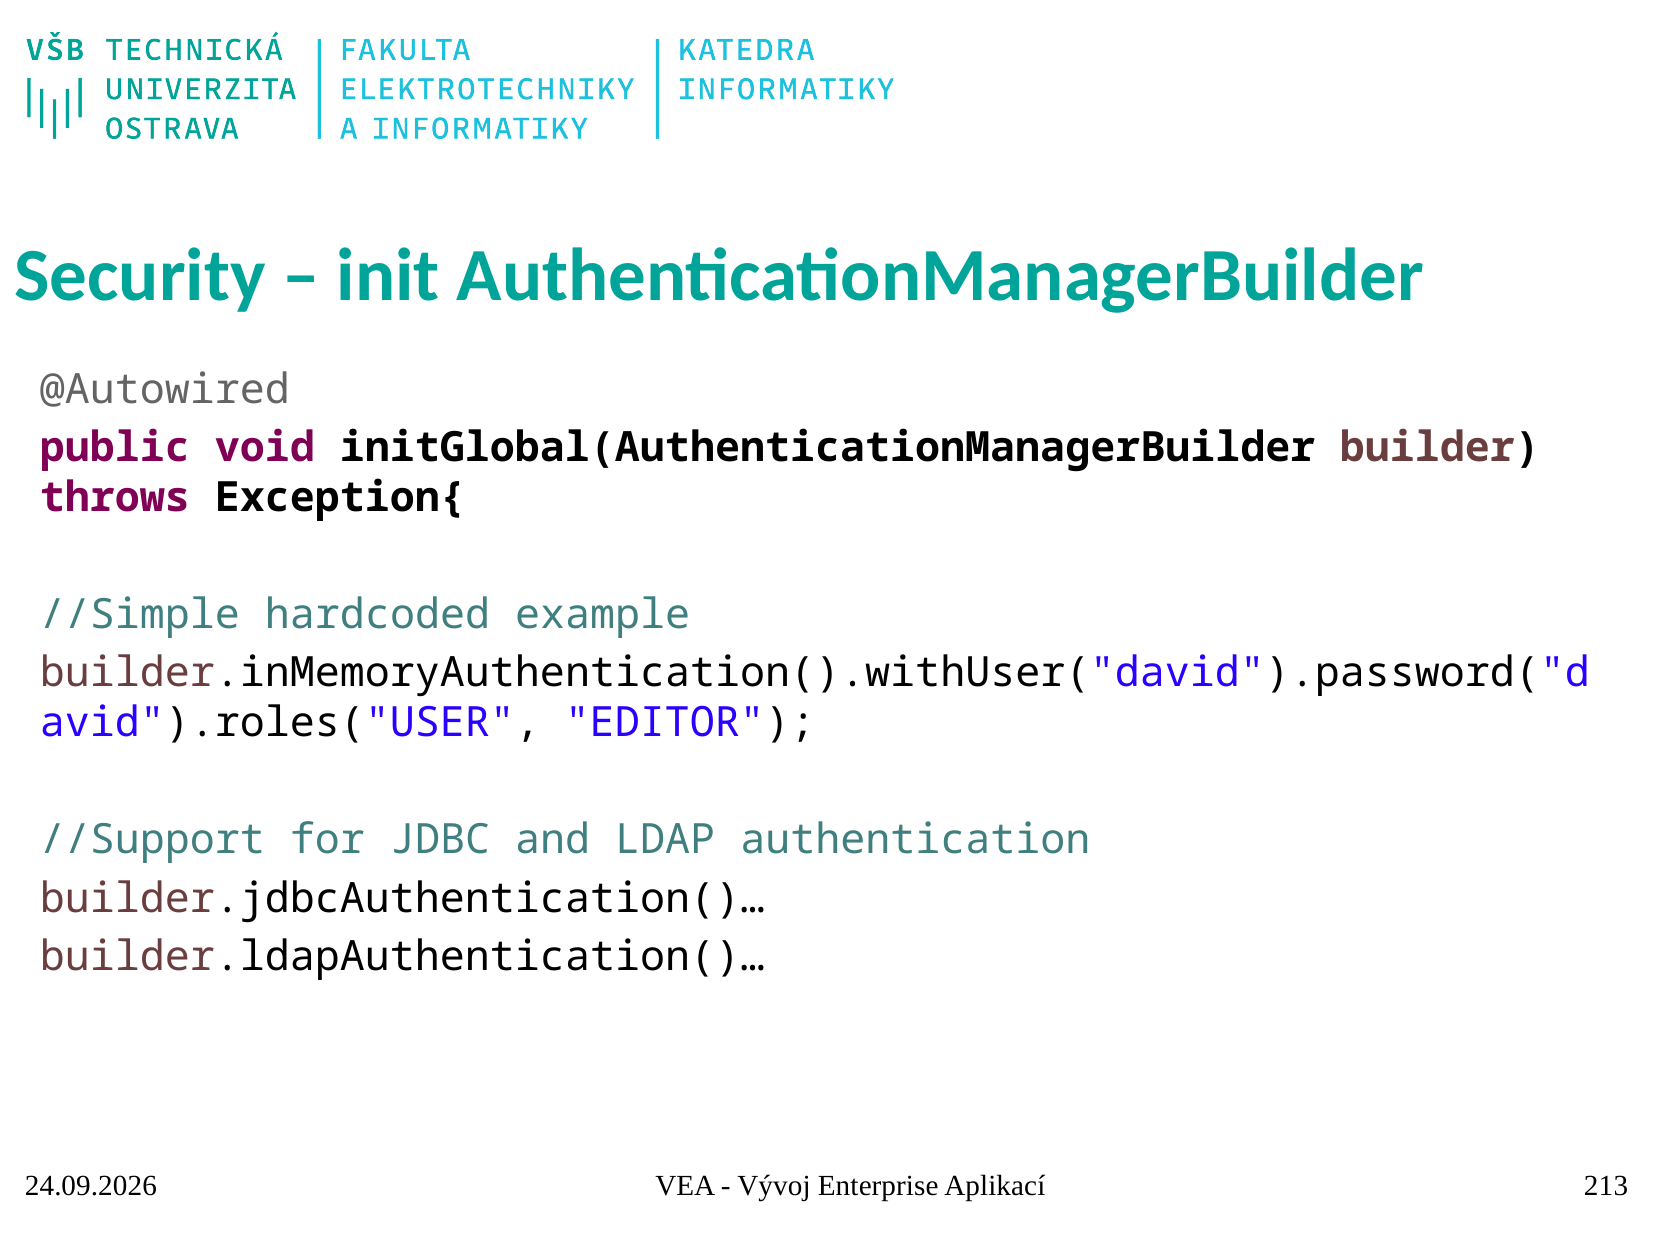

Security – init AuthenticationManagerBuilder
# @Autowired
public void initGlobal(AuthenticationManagerBuilder builder) throws Exception{
//Simple hardcoded example
builder.inMemoryAuthentication().withUser("david").password("david").roles("USER", "EDITOR");
//Support for JDBC and LDAP authentication
builder.jdbcAuthentication()…
builder.ldapAuthentication()…
VEA - Vývoj Enterprise Aplikací
213